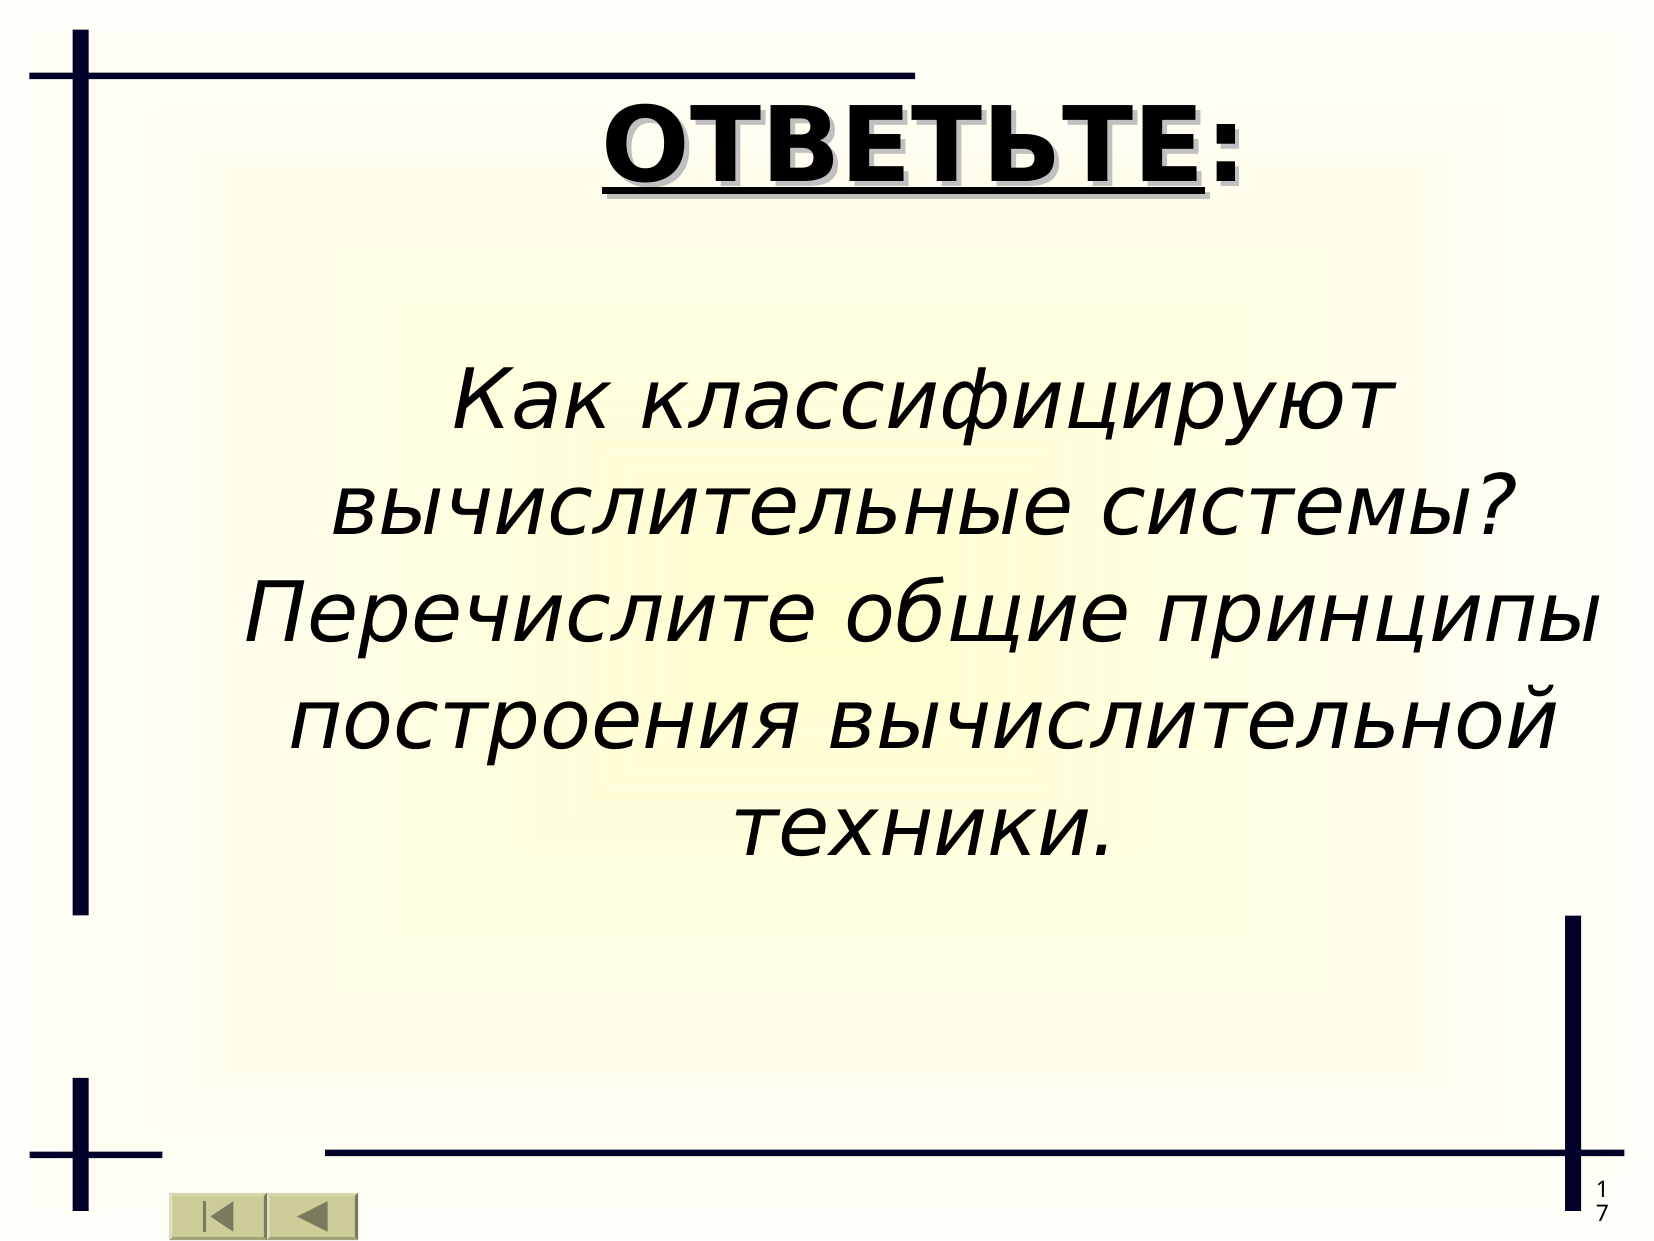

ОТВЕТЬТЕ:
Как классифицируют вычислительные системы?
Перечислите общие принципы построения вычислительной техники.